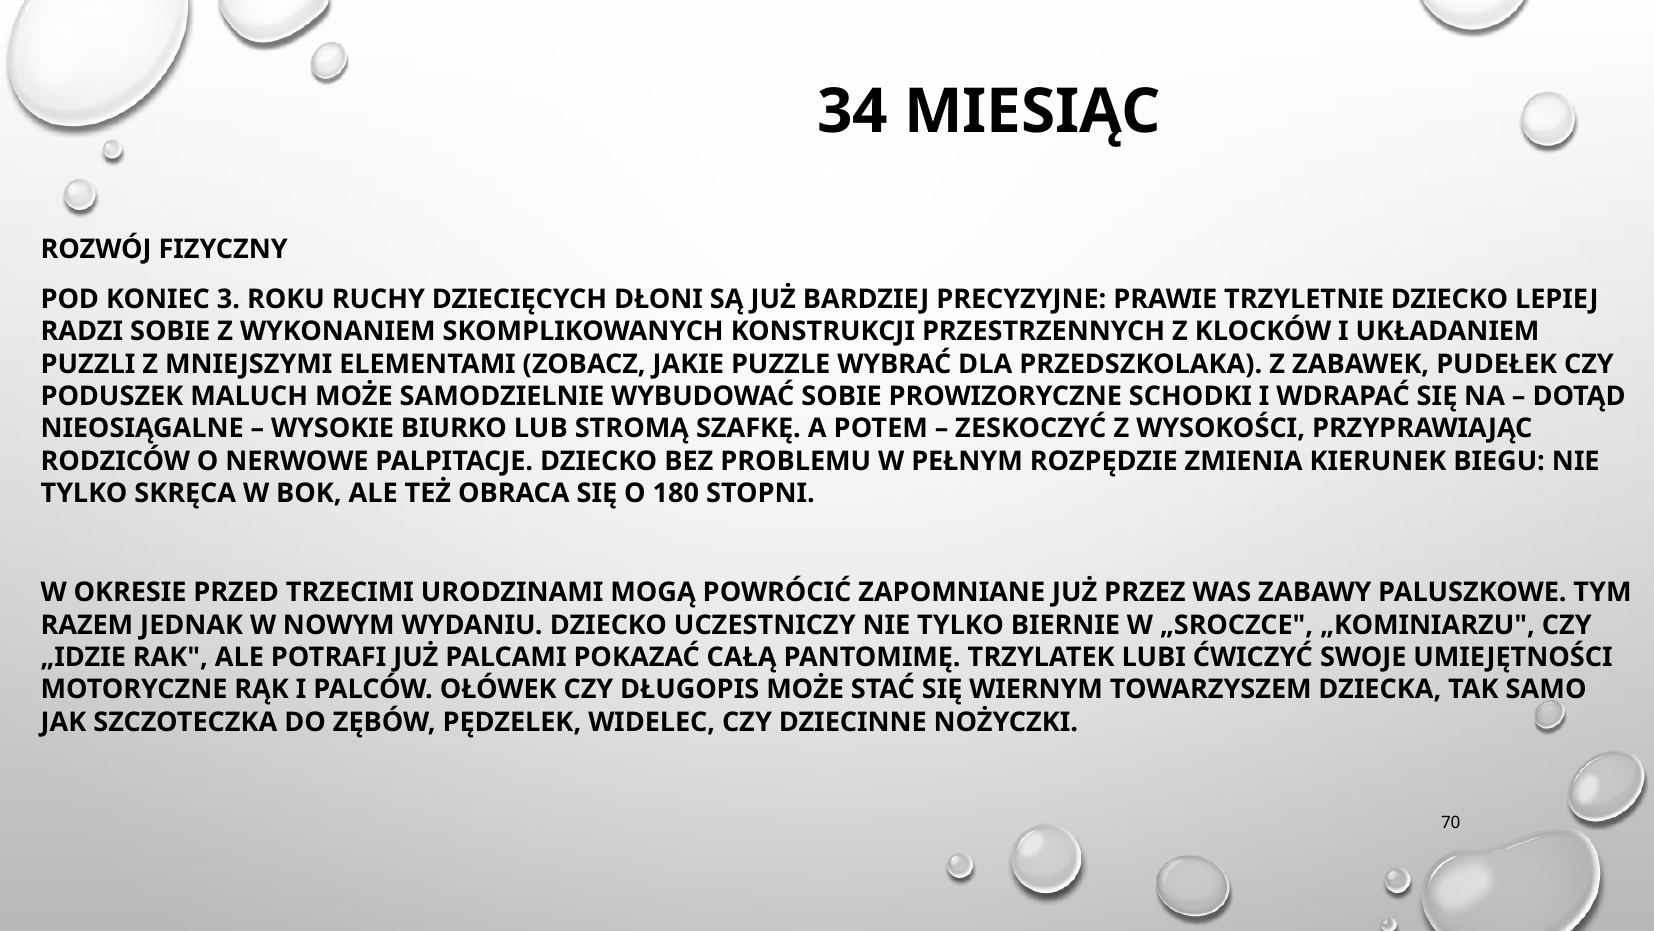

# 34 miesiąc
Rozwój fizyczny
Pod koniec 3. roku ruchy dziecięcych dłoni są już bardziej precyzyjne: prawie trzyletnie dziecko lepiej radzi sobie z wykonaniem skomplikowanych konstrukcji przestrzennych z klocków i układaniem puzzli z mniejszymi elementami (zobacz, jakie puzzle wybrać dla przedszkolaka). Z zabawek, pudełek czy poduszek maluch może samodzielnie wybudować sobie prowizoryczne schodki i wdrapać się na – dotąd nieosiągalne – wysokie biurko lub stromą szafkę. A potem – zeskoczyć z wysokości, przyprawiając rodziców o nerwowe palpitacje. Dziecko bez problemu w pełnym rozpędzie zmienia kierunek biegu: nie tylko skręca w bok, ale też obraca się o 180 stopni.
W okresie przed trzecimi urodzinami mogą powrócić zapomniane już przez was zabawy paluszkowe. Tym razem jednak w nowym wydaniu. Dziecko uczestniczy nie tylko biernie w „Sroczce", „Kominiarzu", czy „Idzie rak", ale potrafi już palcami pokazać całą pantomimę. Trzylatek lubi ćwiczyć swoje umiejętności motoryczne rąk i palców. Ołówek czy długopis może stać się wiernym towarzyszem dziecka, tak samo jak szczoteczka do zębów, pędzelek, widelec, czy dziecinne nożyczki.